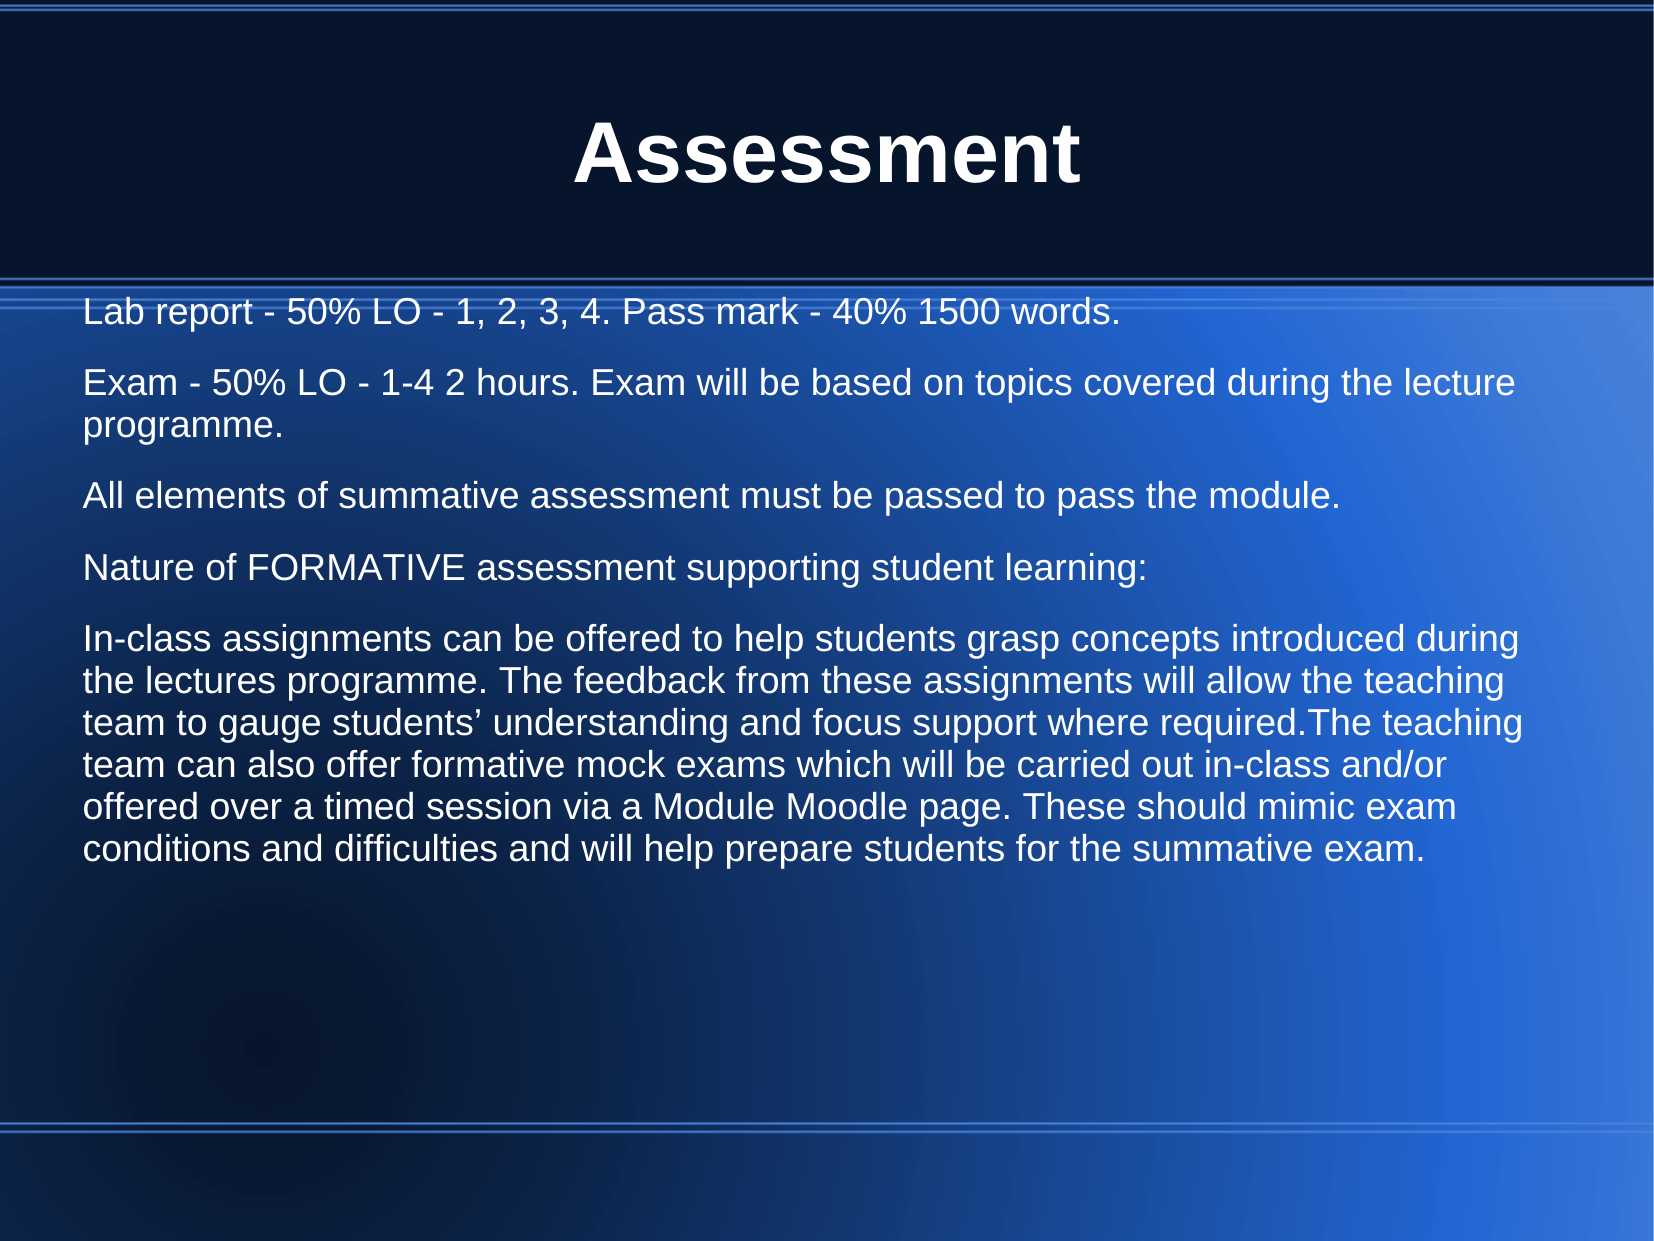

# Assessment
Lab report - 50% LO - 1, 2, 3, 4. Pass mark - 40% 1500 words.
Exam - 50% LO - 1-4 2 hours. Exam will be based on topics covered during the lecture programme.
All elements of summative assessment must be passed to pass the module.
Nature of FORMATIVE assessment supporting student learning:
In-class assignments can be offered to help students grasp concepts introduced during the lectures programme. The feedback from these assignments will allow the teaching team to gauge students’ understanding and focus support where required.The teaching team can also offer formative mock exams which will be carried out in-class and/or offered over a timed session via a Module Moodle page. These should mimic exam conditions and difficulties and will help prepare students for the summative exam.